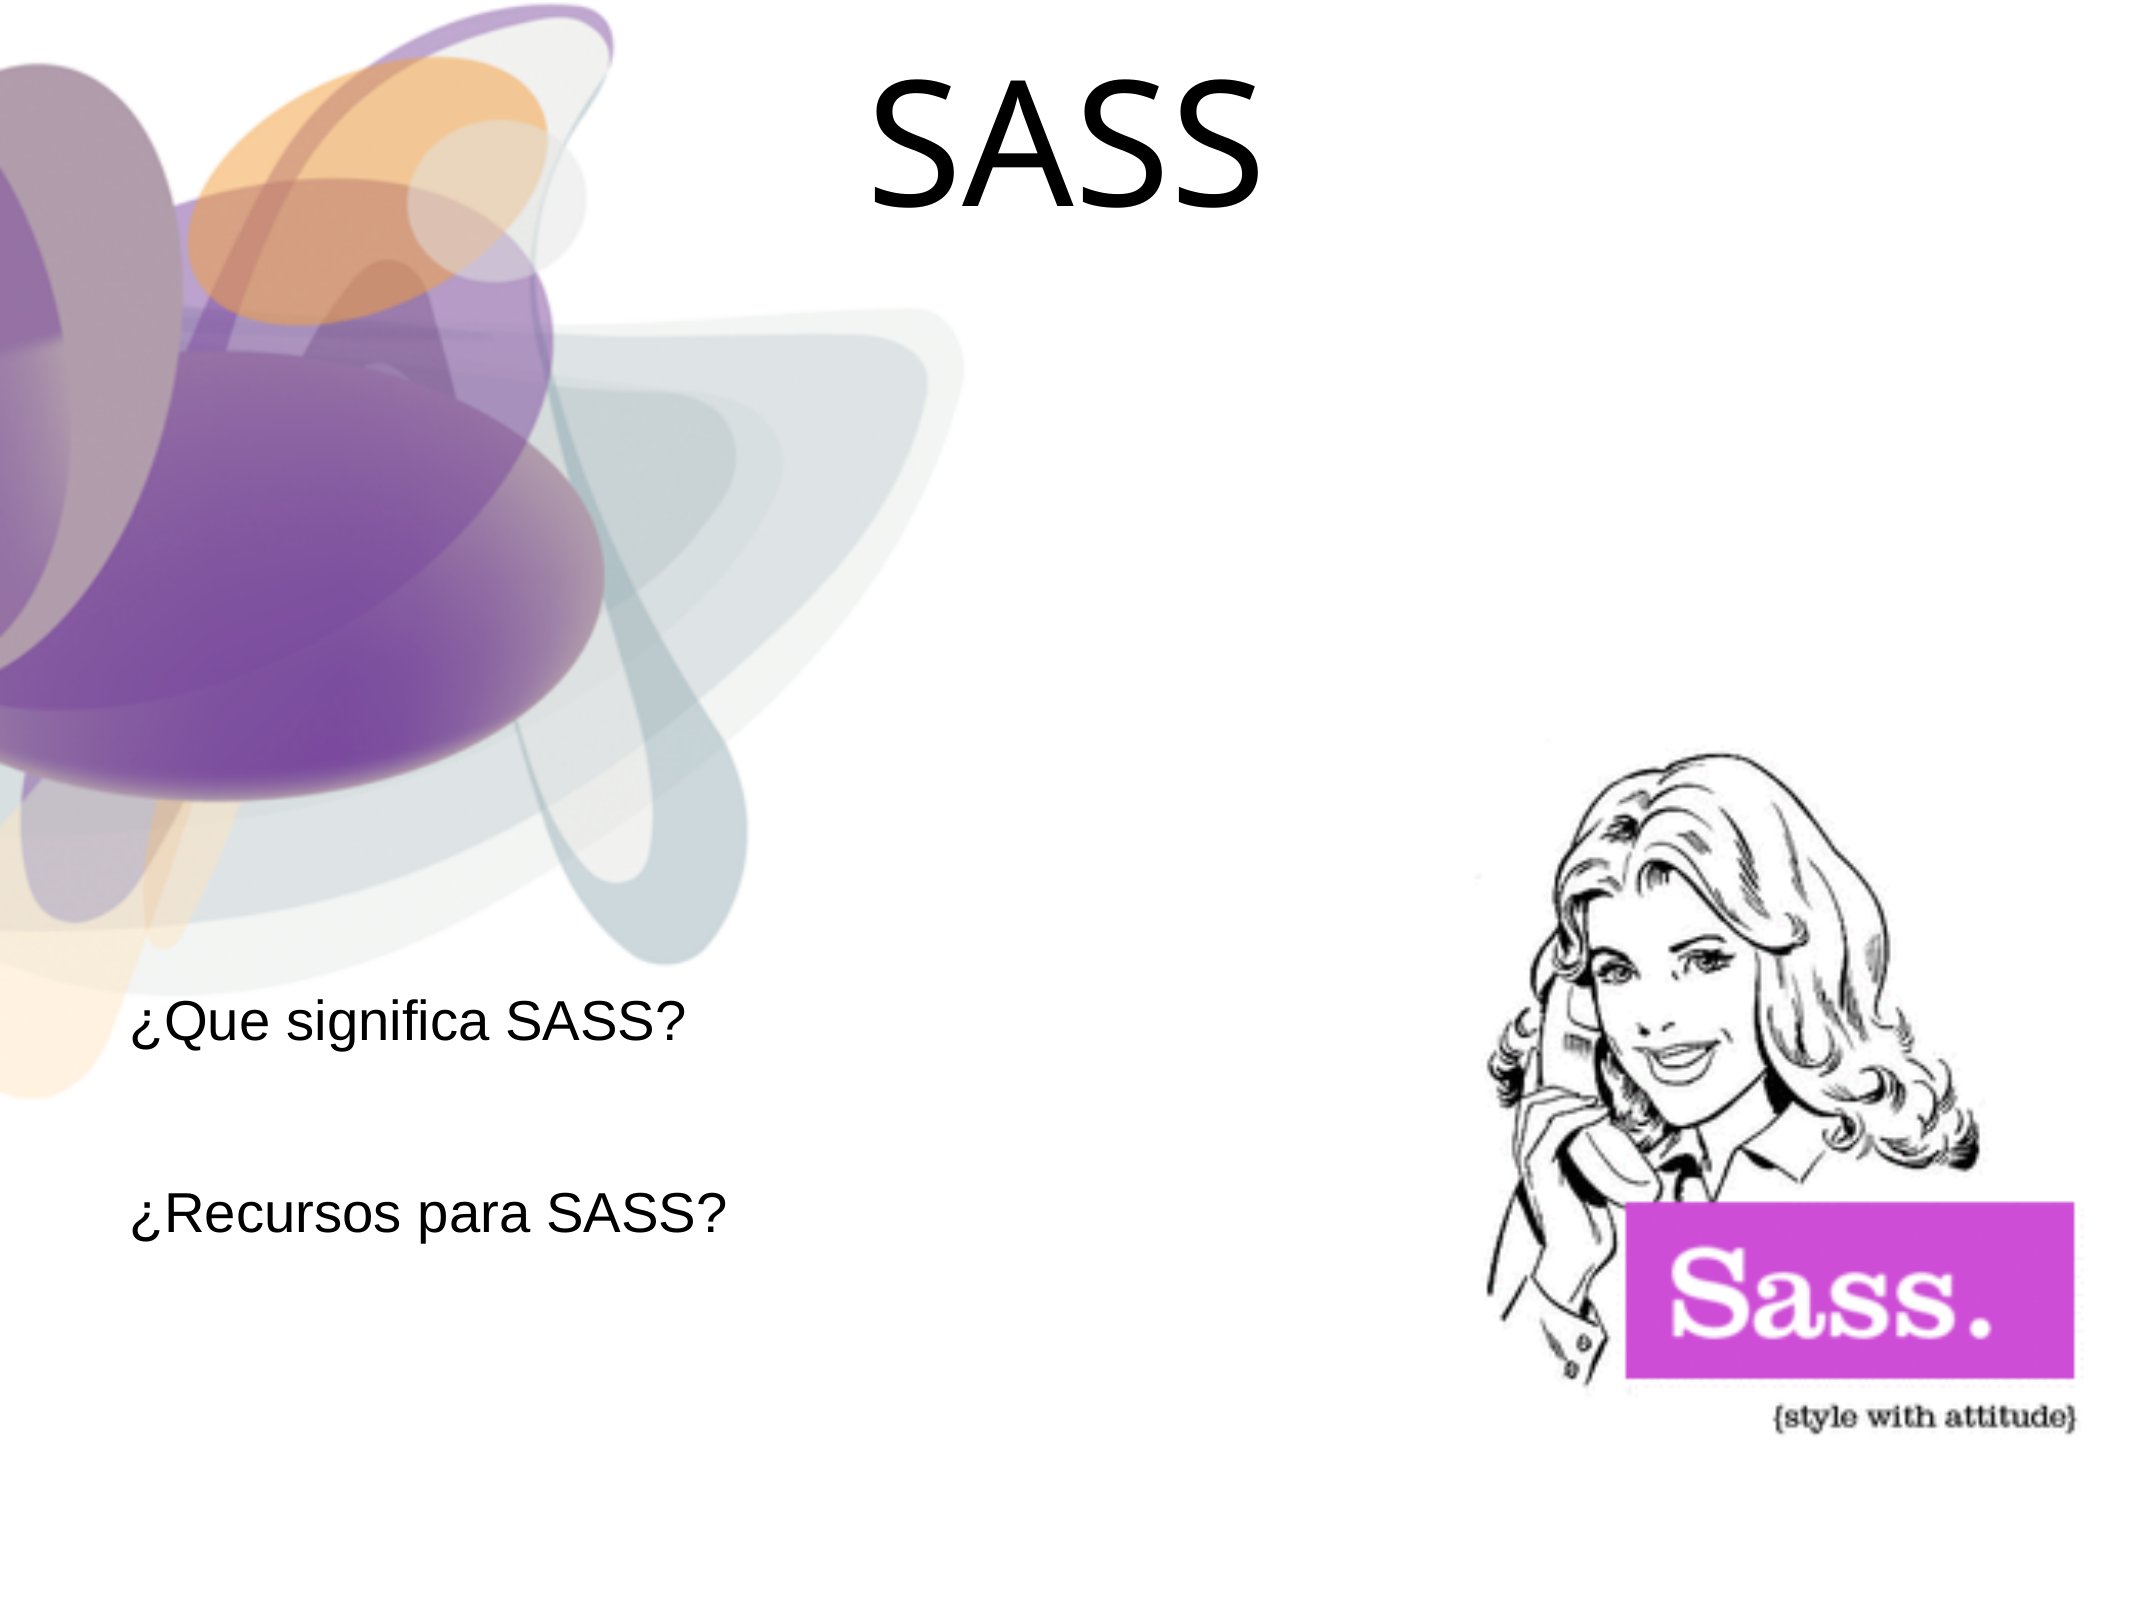

SASS
¿Que significa SASS?
¿Recursos para SASS?